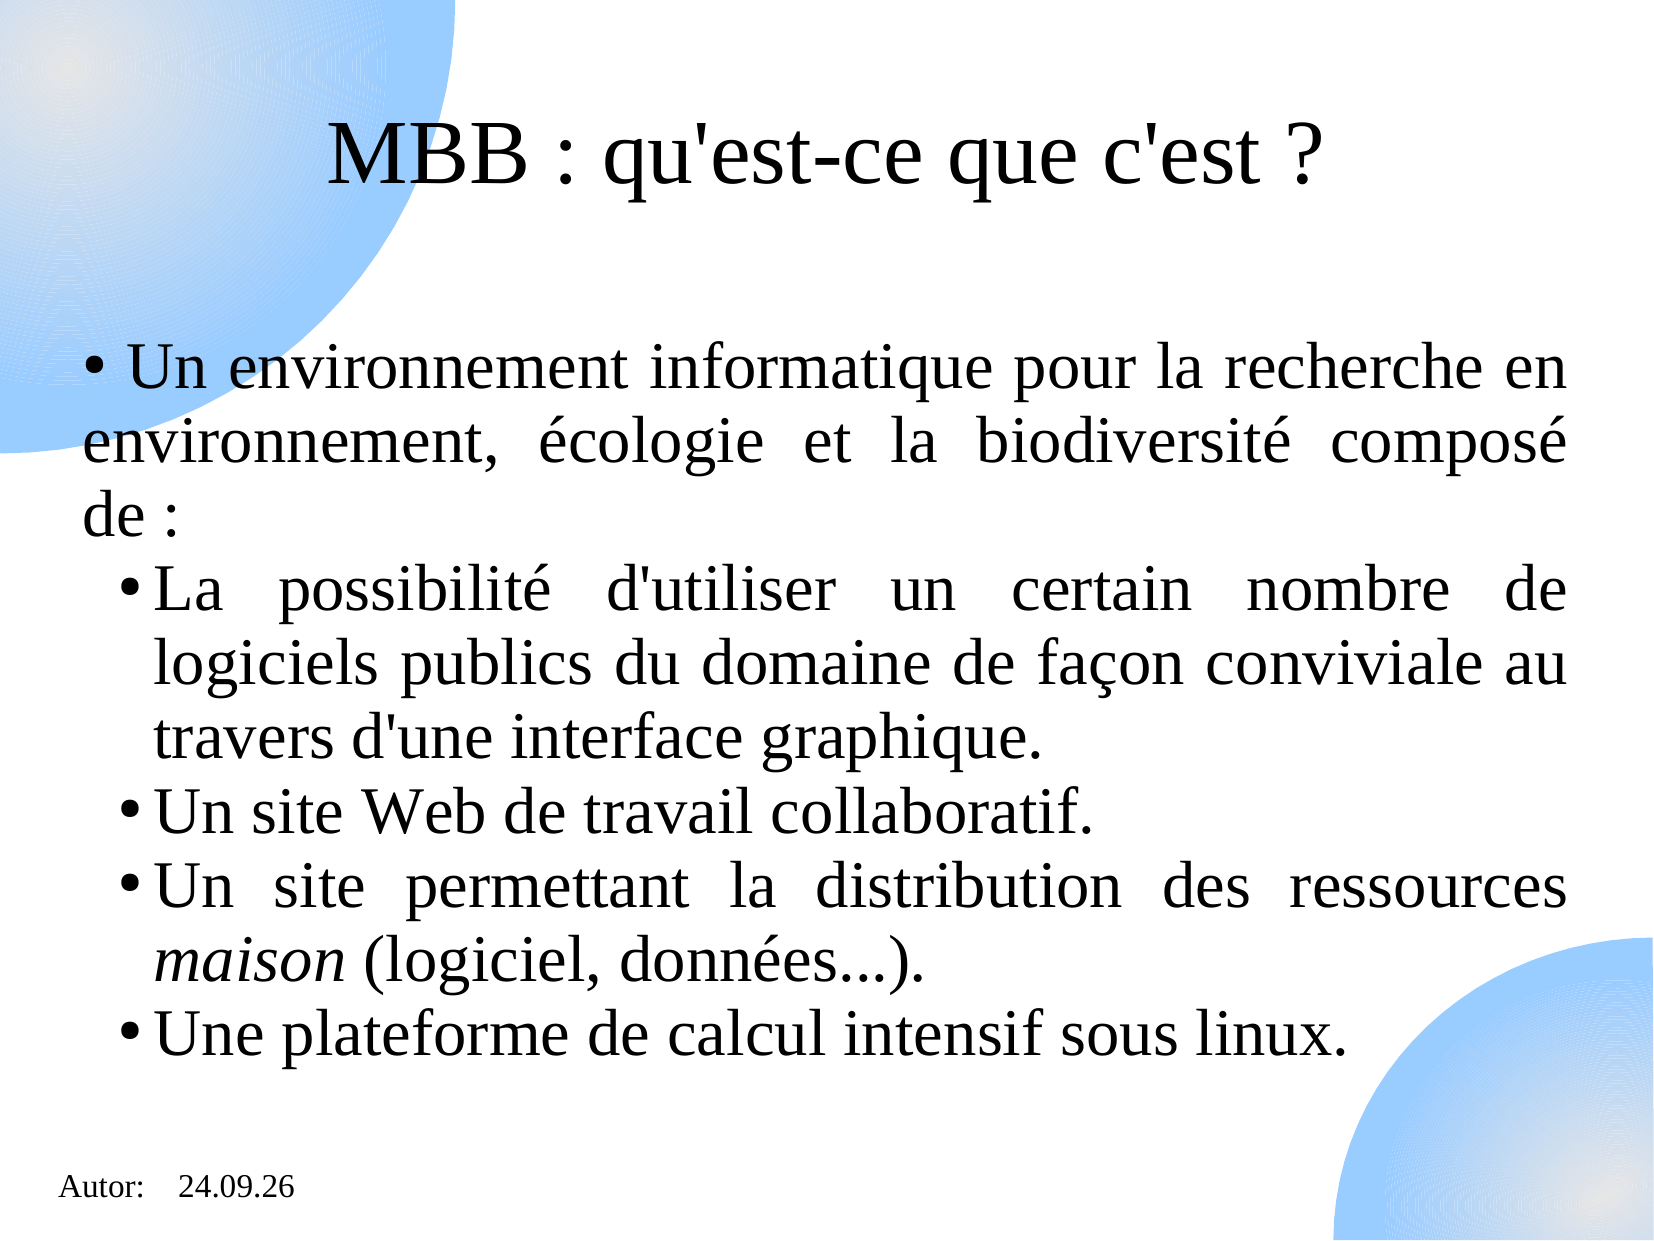

# MBB : qu'est-ce que c'est ?
 Un environnement informatique pour la recherche en environnement, écologie et la biodiversité composé de :
La possibilité d'utiliser un certain nombre de logiciels publics du domaine de façon conviviale au travers d'une interface graphique.
Un site Web de travail collaboratif.
Un site permettant la distribution des ressources maison (logiciel, données...).
Une plateforme de calcul intensif sous linux.